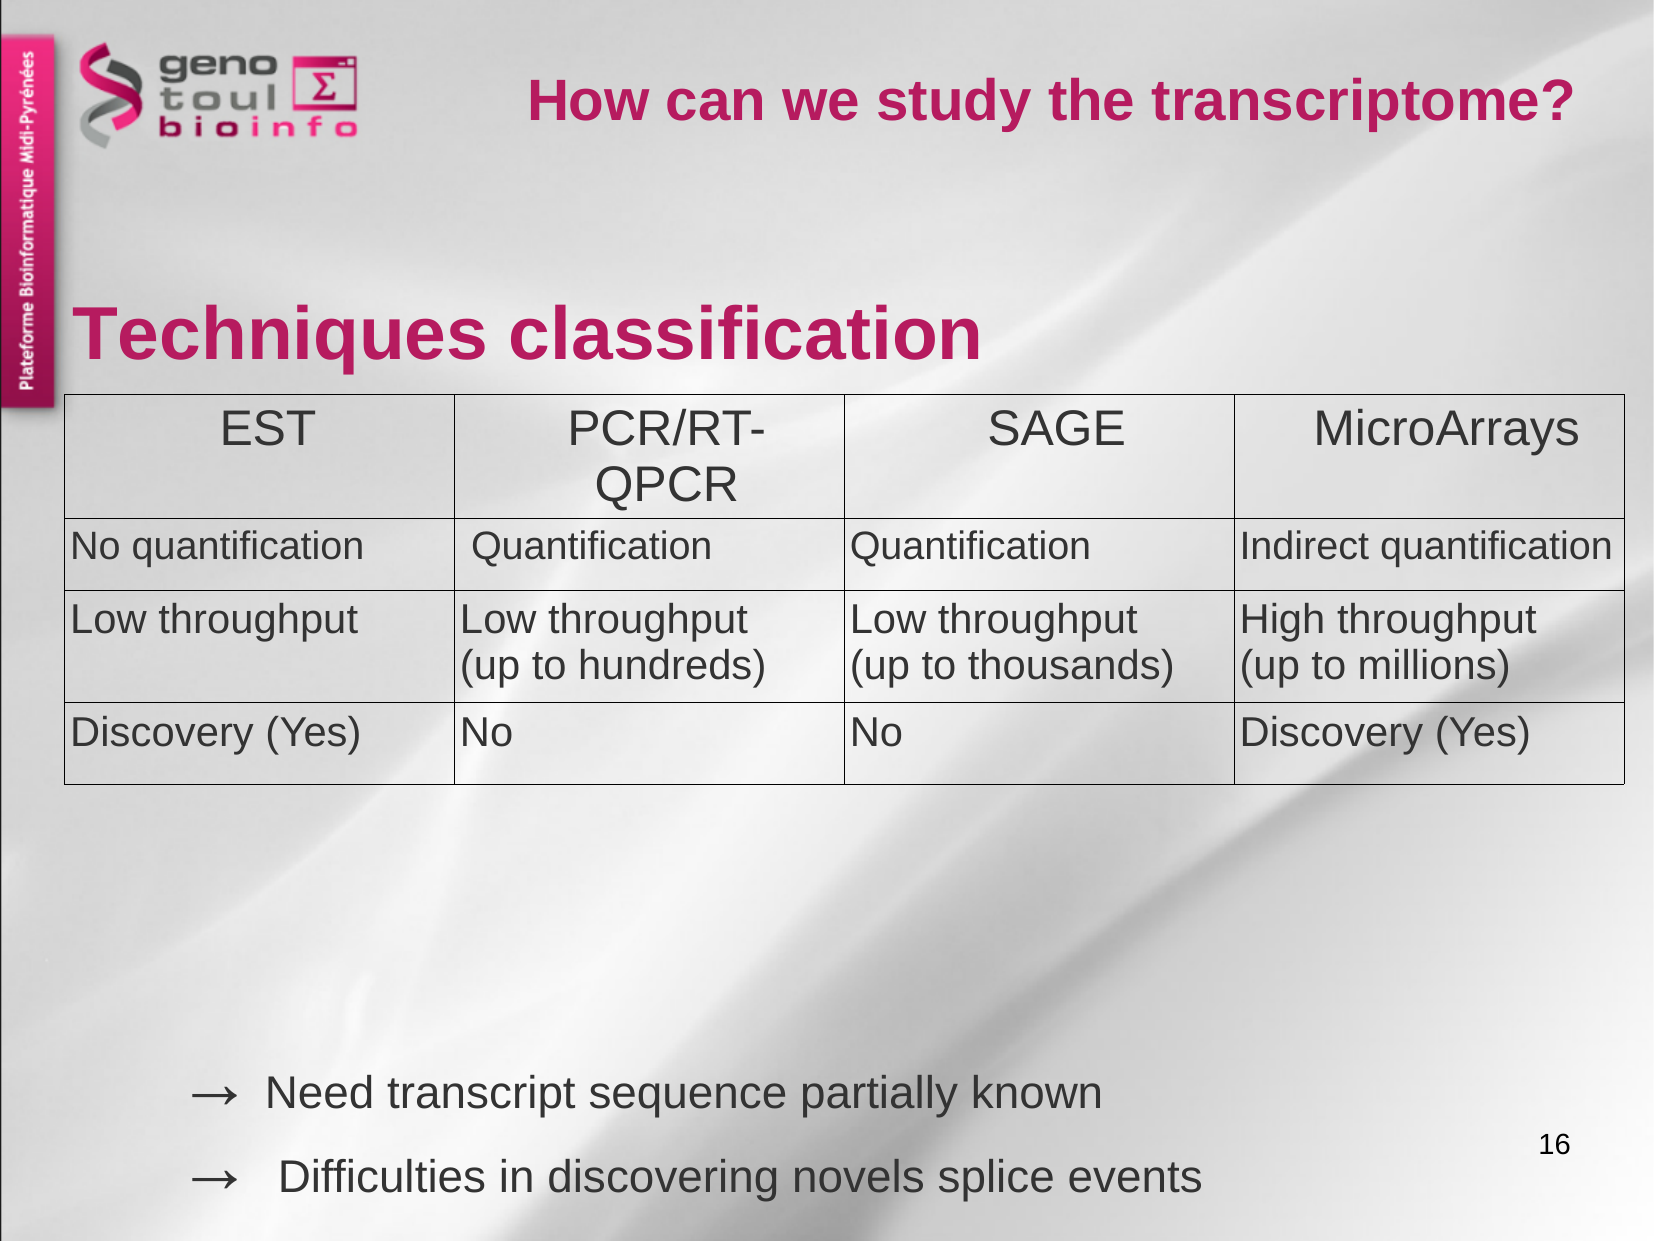

# How can we study the transcriptome?
Techniques classification
| EST | PCR/RT-QPCR | SAGE | MicroArrays |
| --- | --- | --- | --- |
| No quantification | Quantification | Quantification | Indirect quantification |
| Low throughput | Low throughput (up to hundreds) | Low throughput (up to thousands) | High throughput (up to millions) |
| Discovery (Yes) | No | No | Discovery (Yes) |
→ Need transcript sequence partially known
→ Difficulties in discovering novels splice events